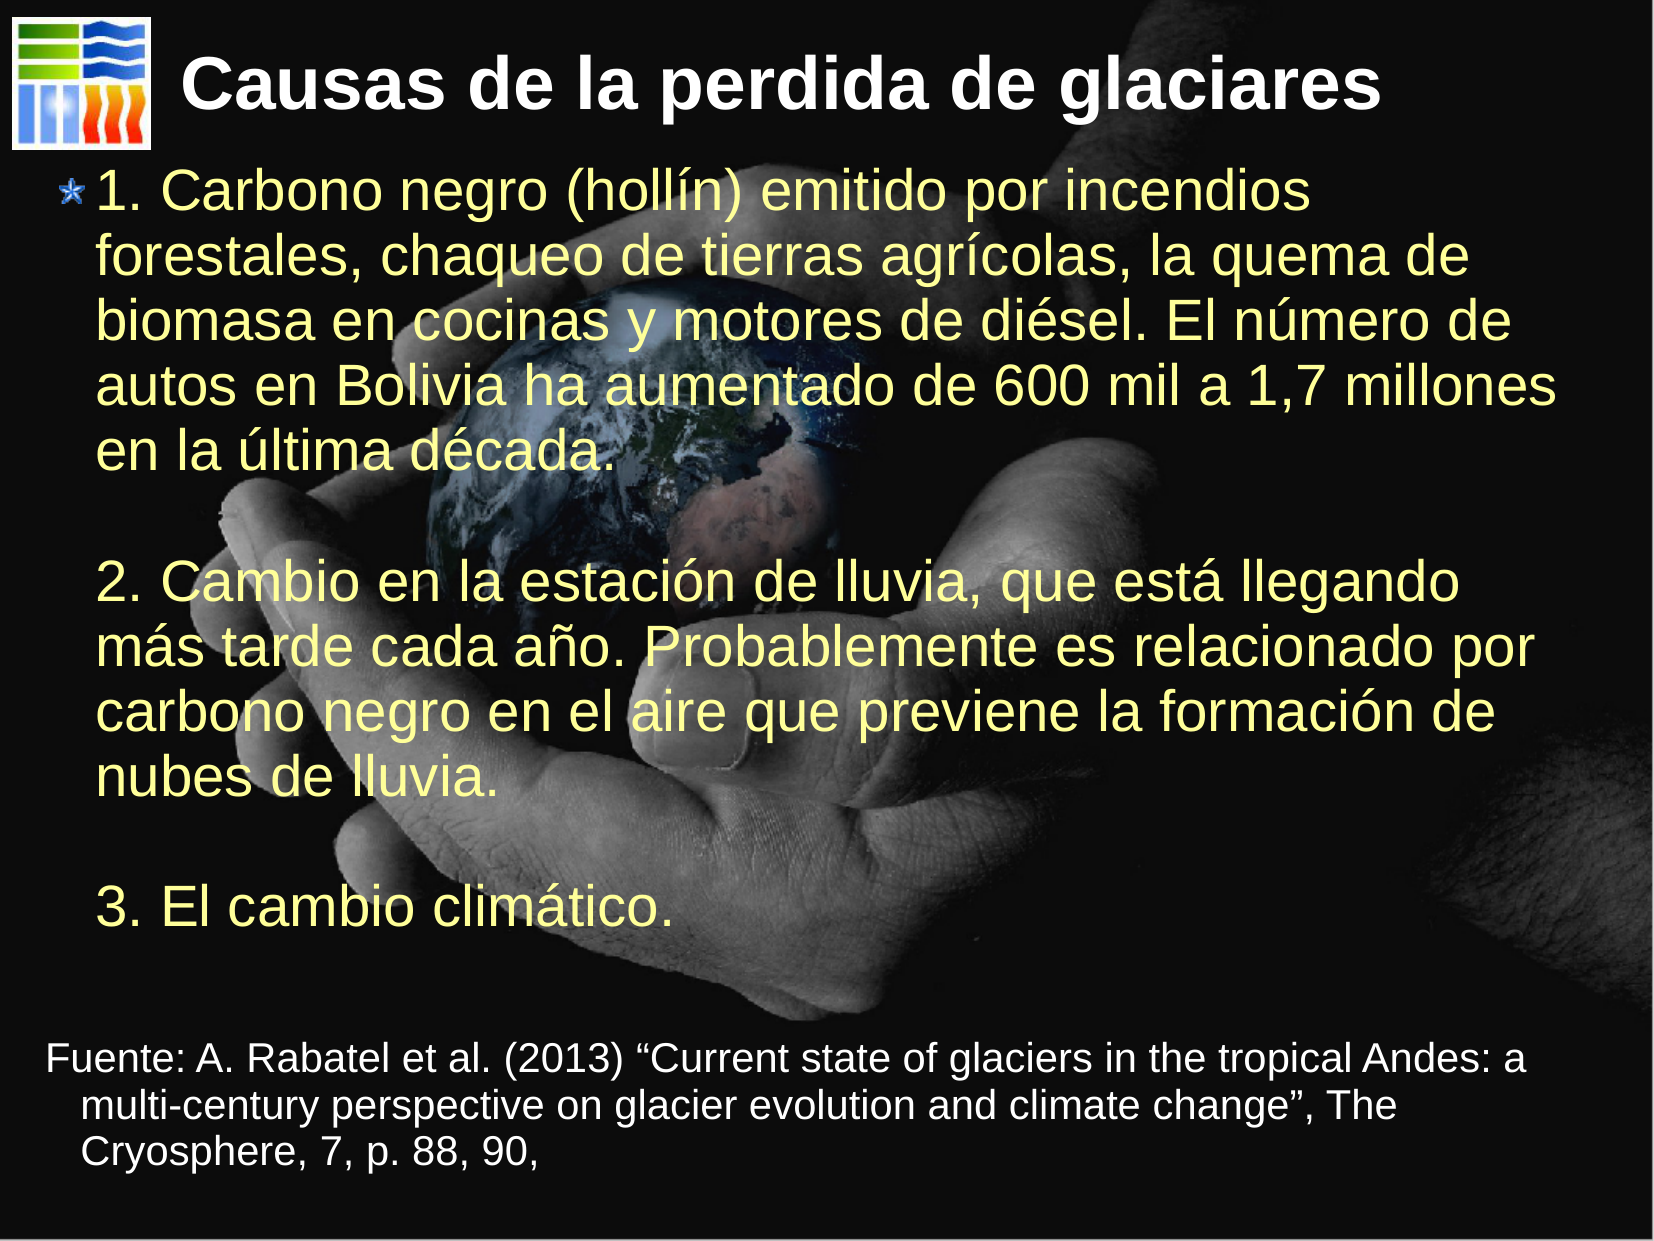

Causas de la perdida de glaciares
1. Carbono negro (hollín) emitido por incendios forestales, chaqueo de tierras agrícolas, la quema de biomasa en cocinas y motores de diésel. El número de autos en Bolivia ha aumentado de 600 mil a 1,7 millones en la última década.
2. Cambio en la estación de lluvia, que está llegando más tarde cada año. Probablemente es relacionado por carbono negro en el aire que previene la formación de nubes de lluvia.
3. El cambio climático.
Fuente: A. Rabatel et al. (2013) “Current state of glaciers in the tropical Andes: a multi-century perspective on glacier evolution and climate change”, The Cryosphere, 7, p. 88, 90,